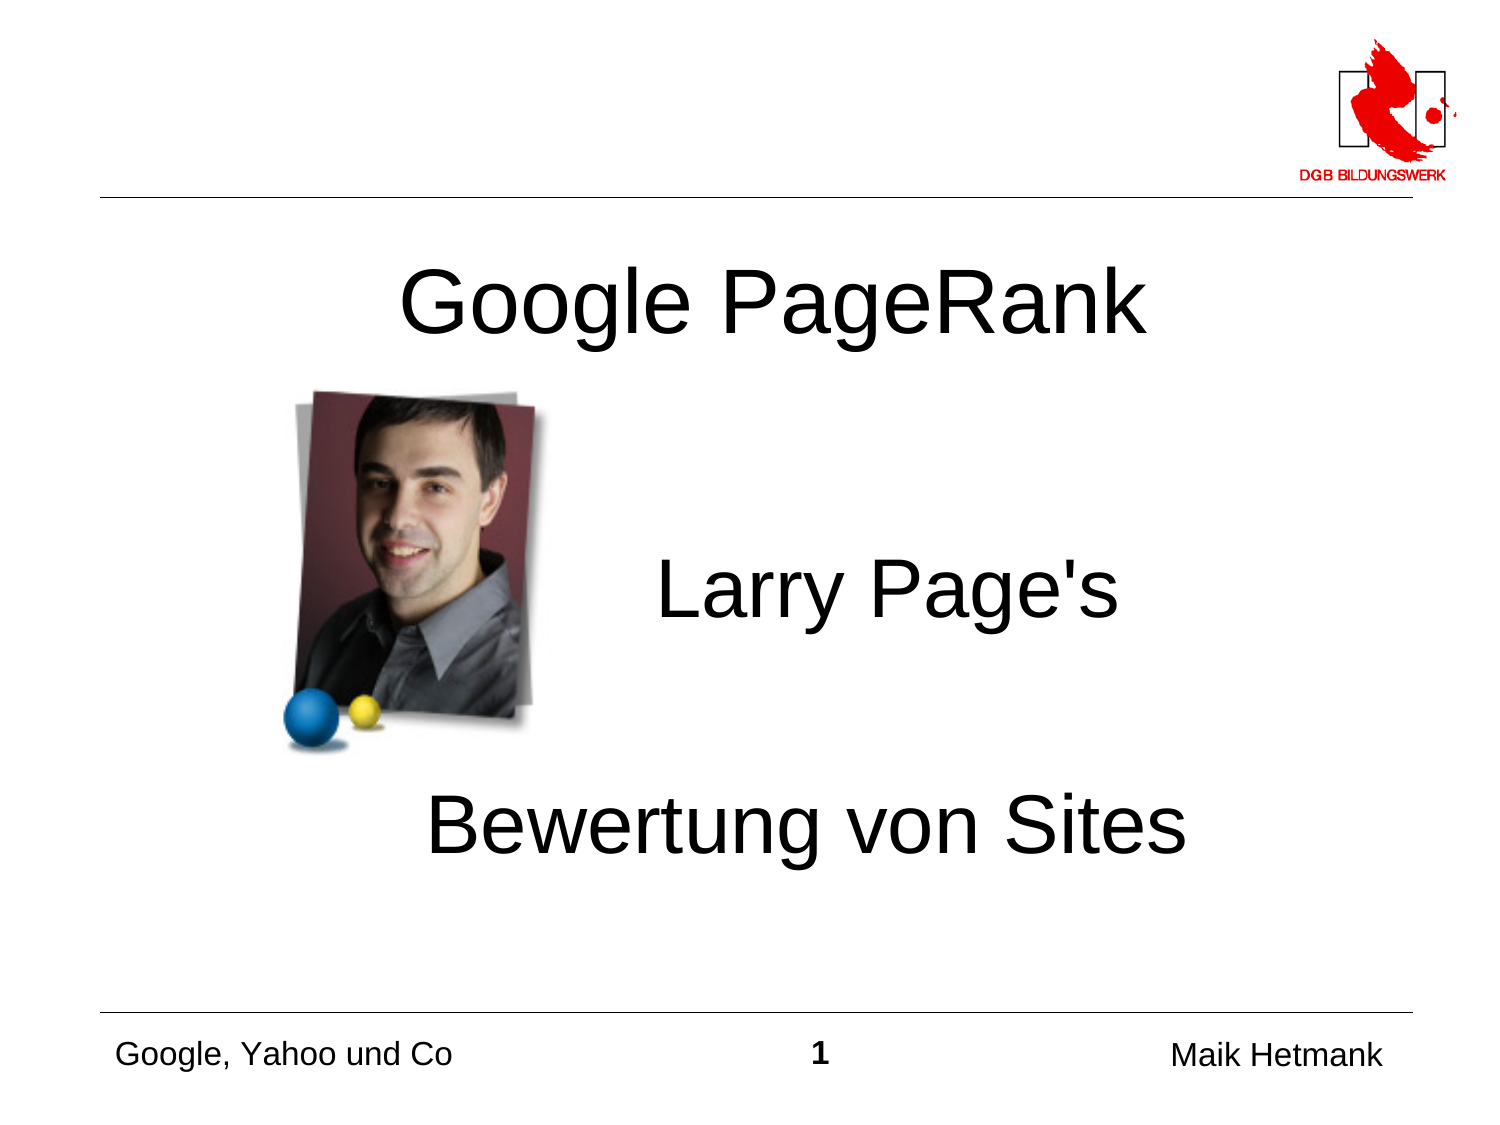

# Google PageRank
Larry Page's
Bewertung von Sites